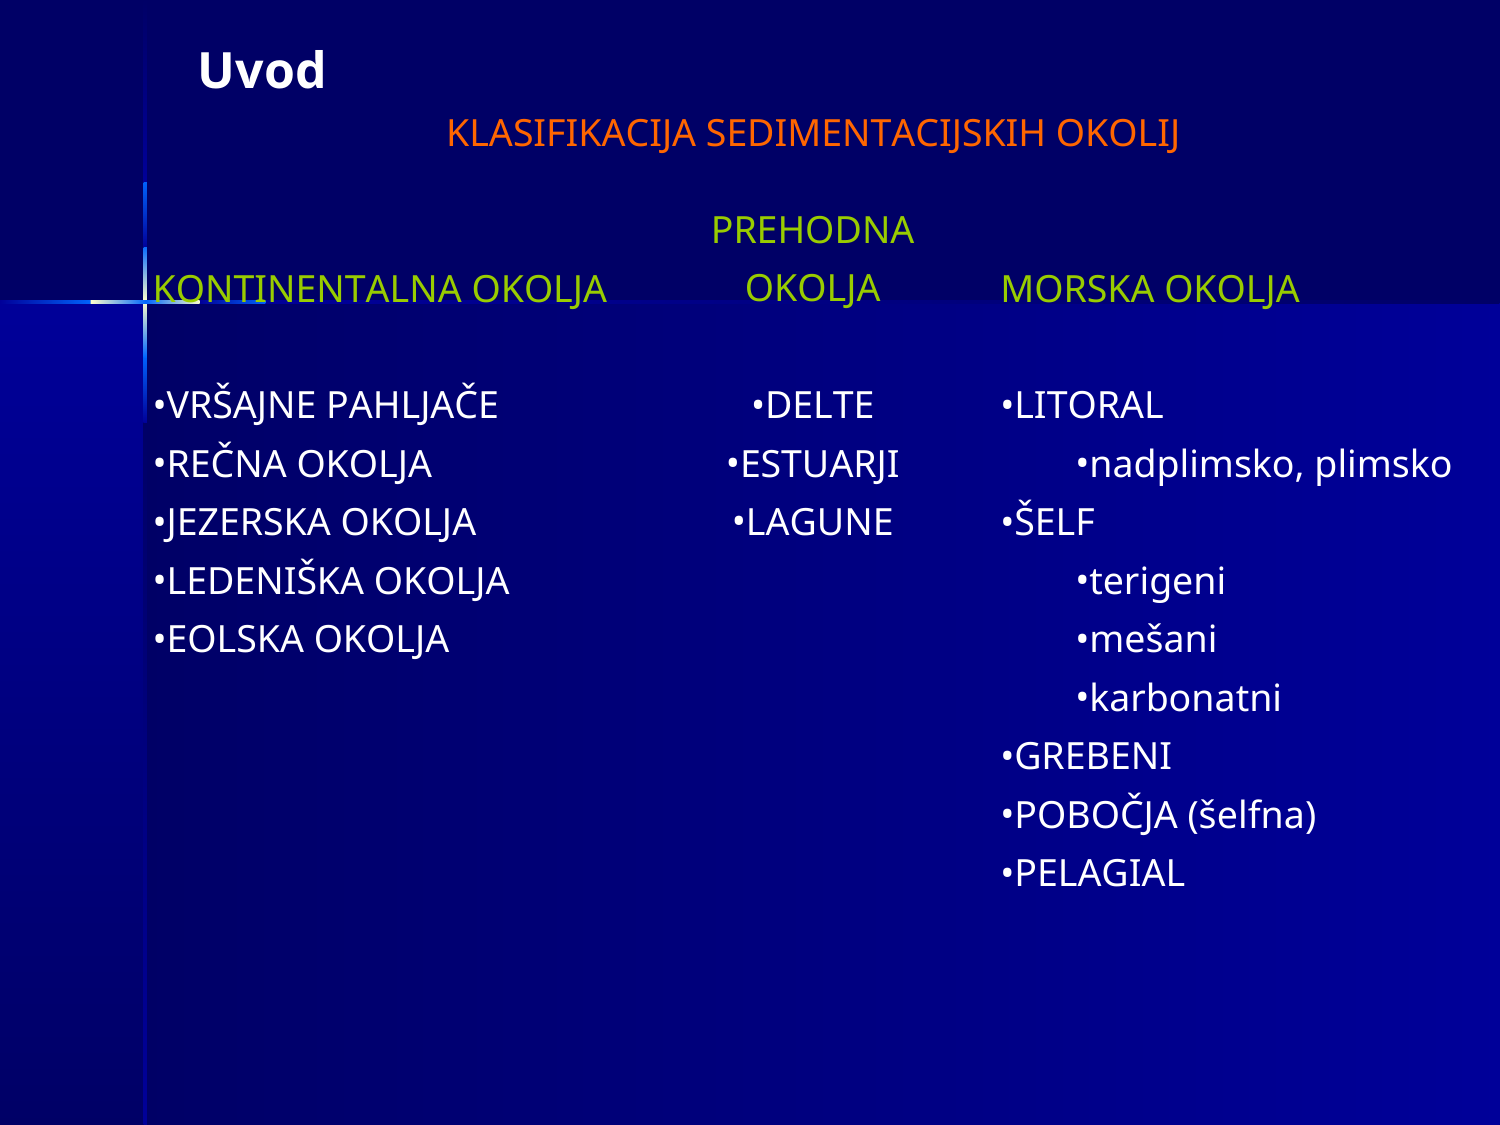

Uvod
KLASIFIKACIJA SEDIMENTACIJSKIH OKOLIJ
PREHODNA
OKOLJA
DELTE
ESTUARJI
LAGUNE
KONTINENTALNA OKOLJA
VRŠAJNE PAHLJAČE
REČNA OKOLJA
JEZERSKA OKOLJA
LEDENIŠKA OKOLJA
EOLSKA OKOLJA
MORSKA OKOLJA
LITORAL
nadplimsko, plimsko
ŠELF
terigeni
mešani
karbonatni
GREBENI
POBOČJA (šelfna)
PELAGIAL